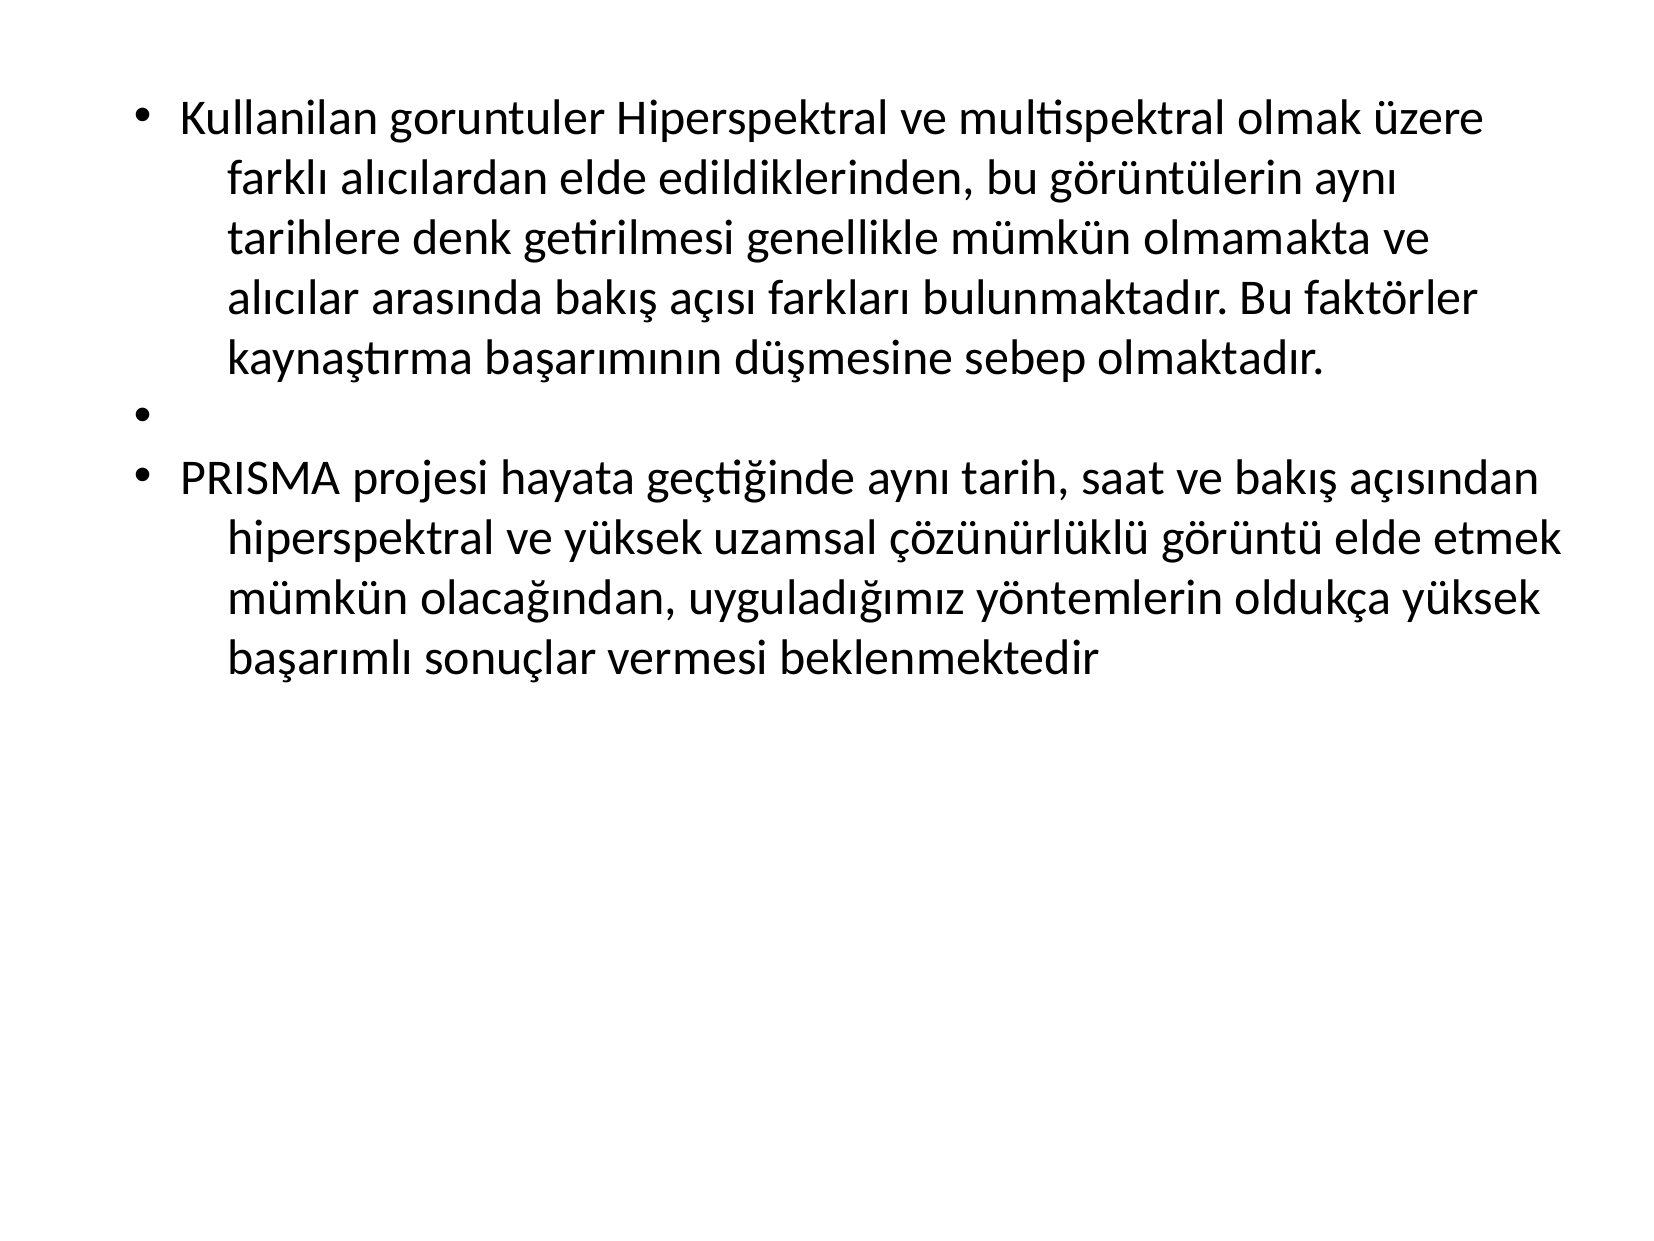

Kullanilan goruntuler Hiperspektral ve multispektral olmak üzere farklı alıcılardan elde edildiklerinden, bu görüntülerin aynı tarihlere denk getirilmesi genellikle mümkün olmamakta ve alıcılar arasında bakış açısı farkları bulunmaktadır. Bu faktörler kaynaştırma başarımının düşmesine sebep olmaktadır.
PRISMA projesi hayata geçtiğinde aynı tarih, saat ve bakış açısından hiperspektral ve yüksek uzamsal çözünürlüklü görüntü elde etmek mümkün olacağından, uyguladığımız yöntemlerin oldukça yüksek başarımlı sonuçlar vermesi beklenmektedir